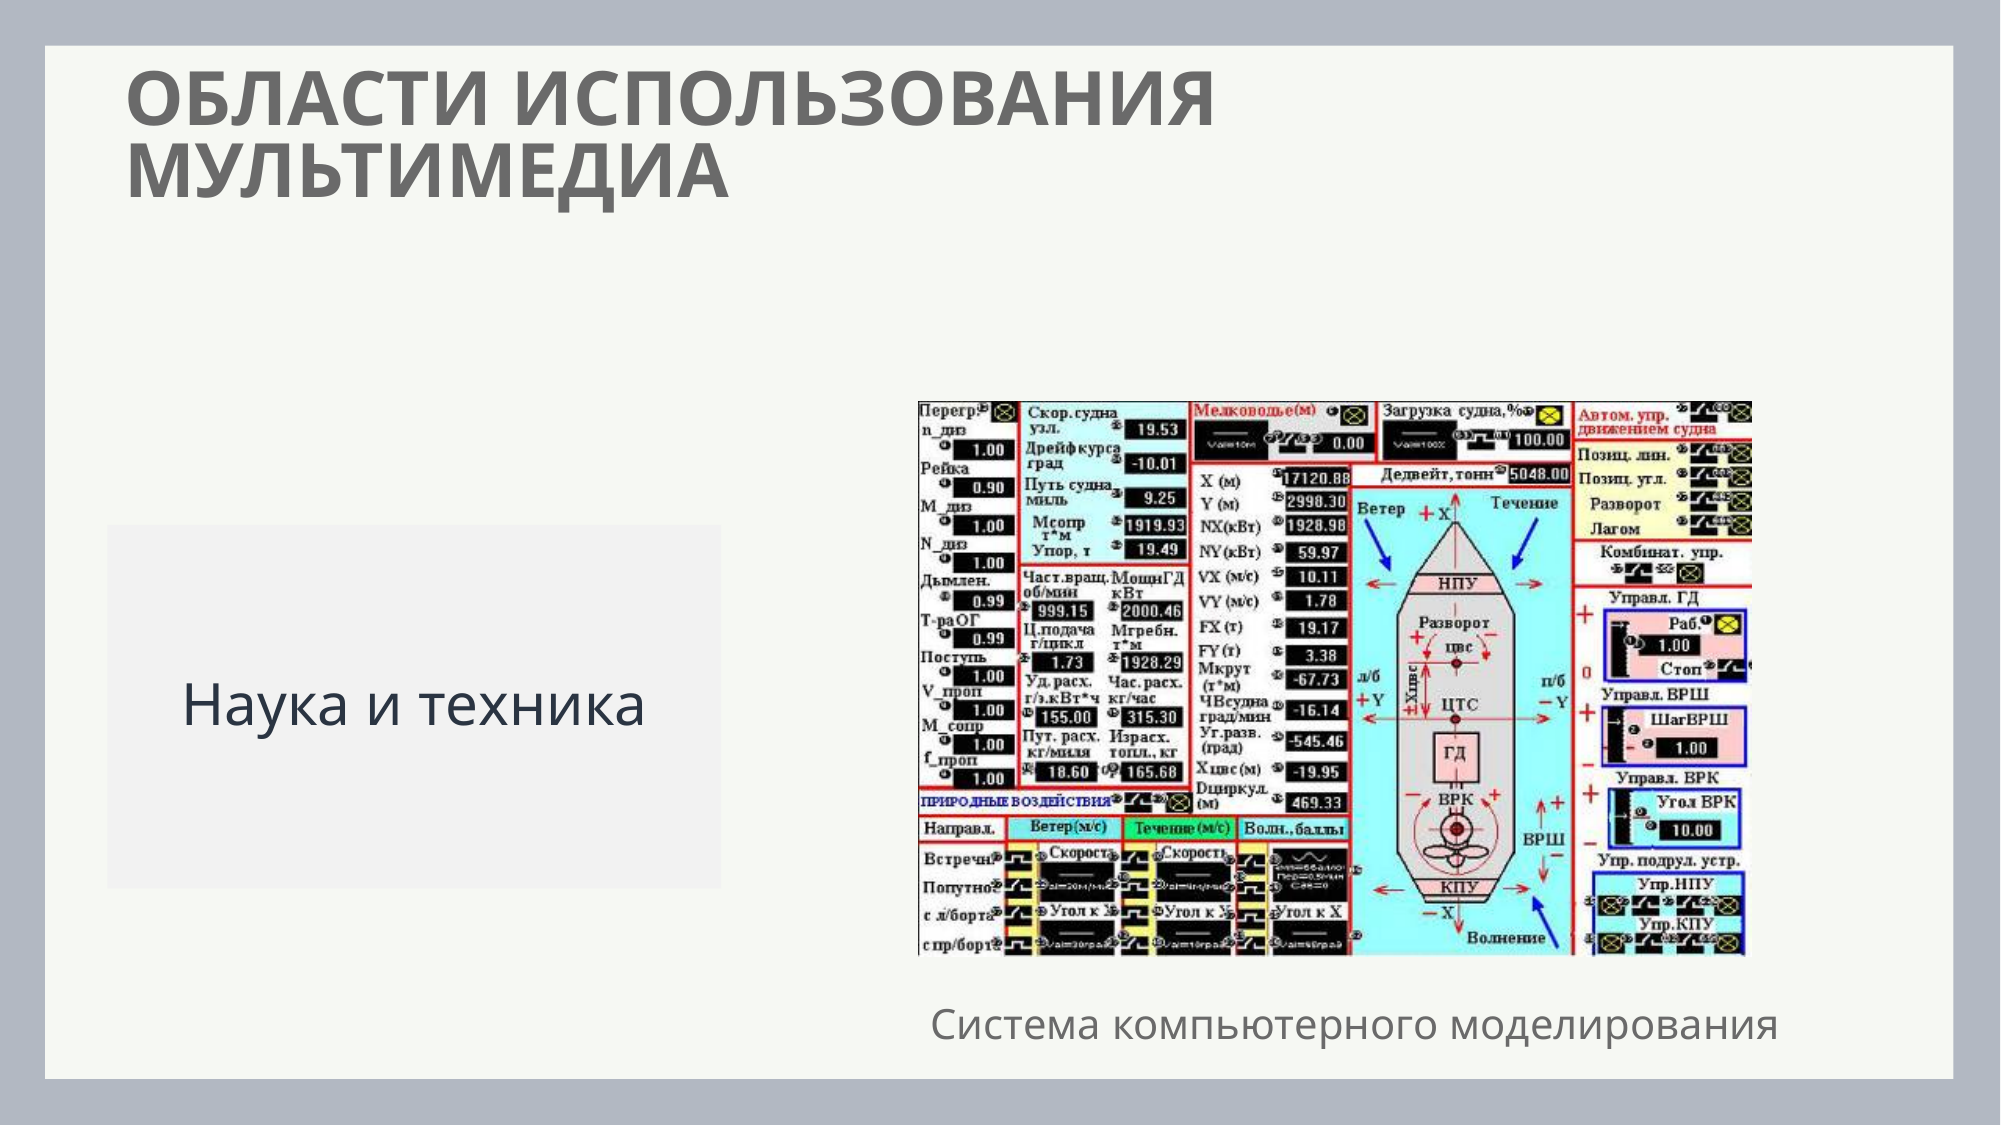

ОБЛАСТИ ИСПОЛЬЗОВАНИЯ МУЛЬТИМЕДИА
# Наука и техника
Система компьютерного моделирования